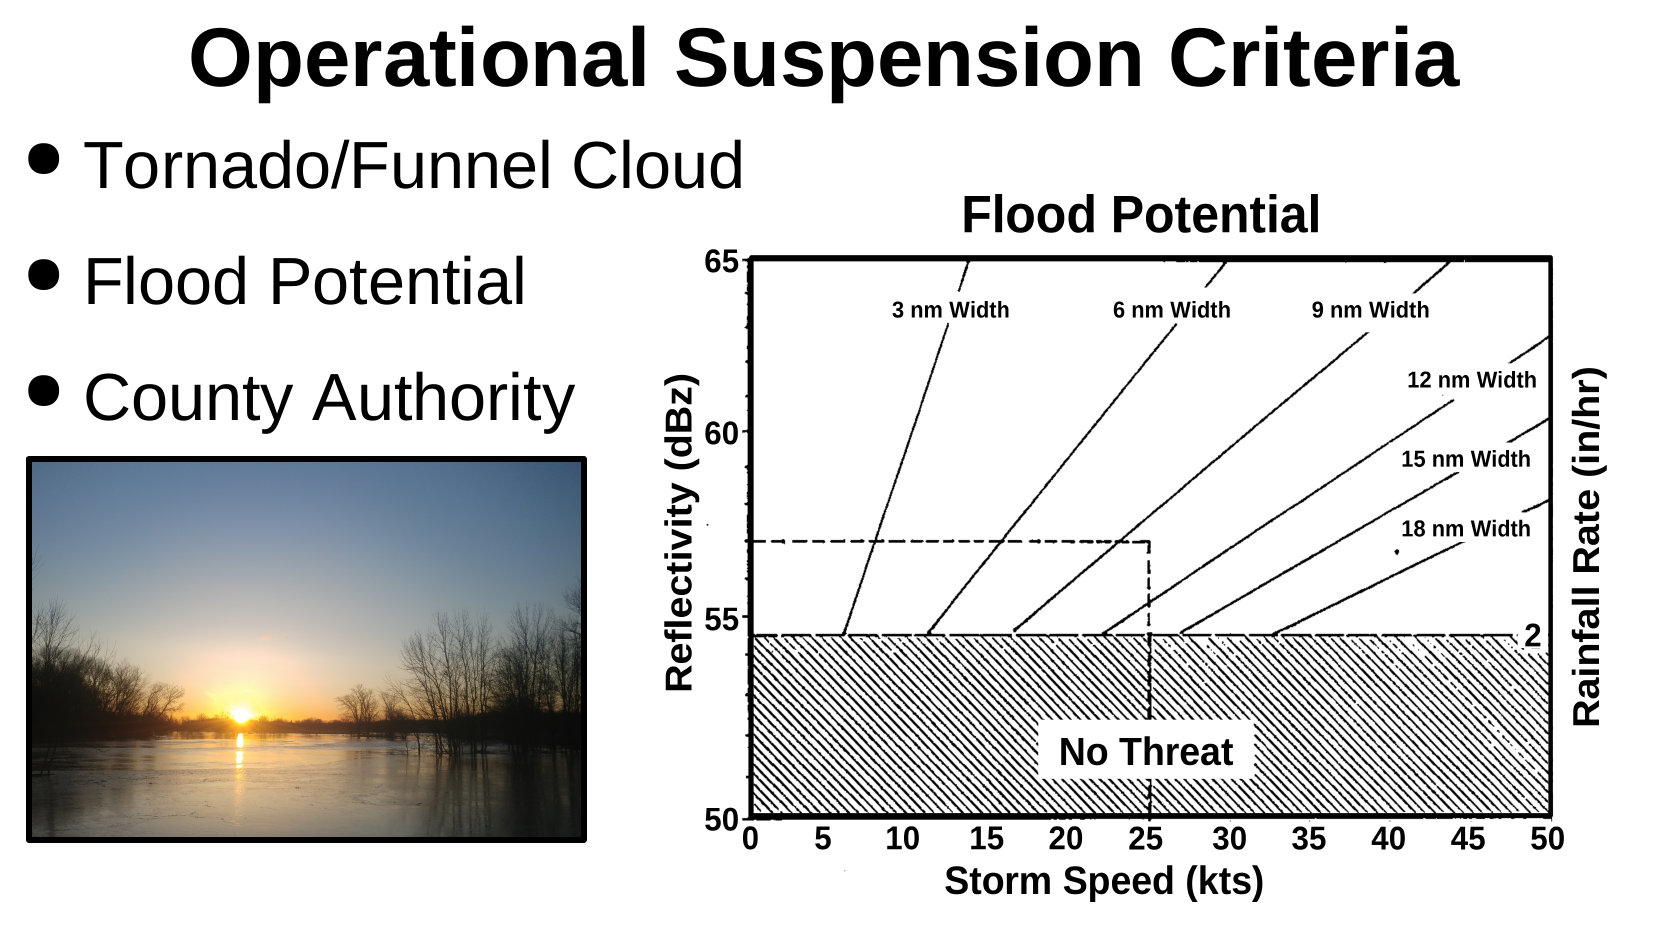

# Operational Suspension Criteria
 Tornado/Funnel Cloud
 Flood Potential
 County Authority